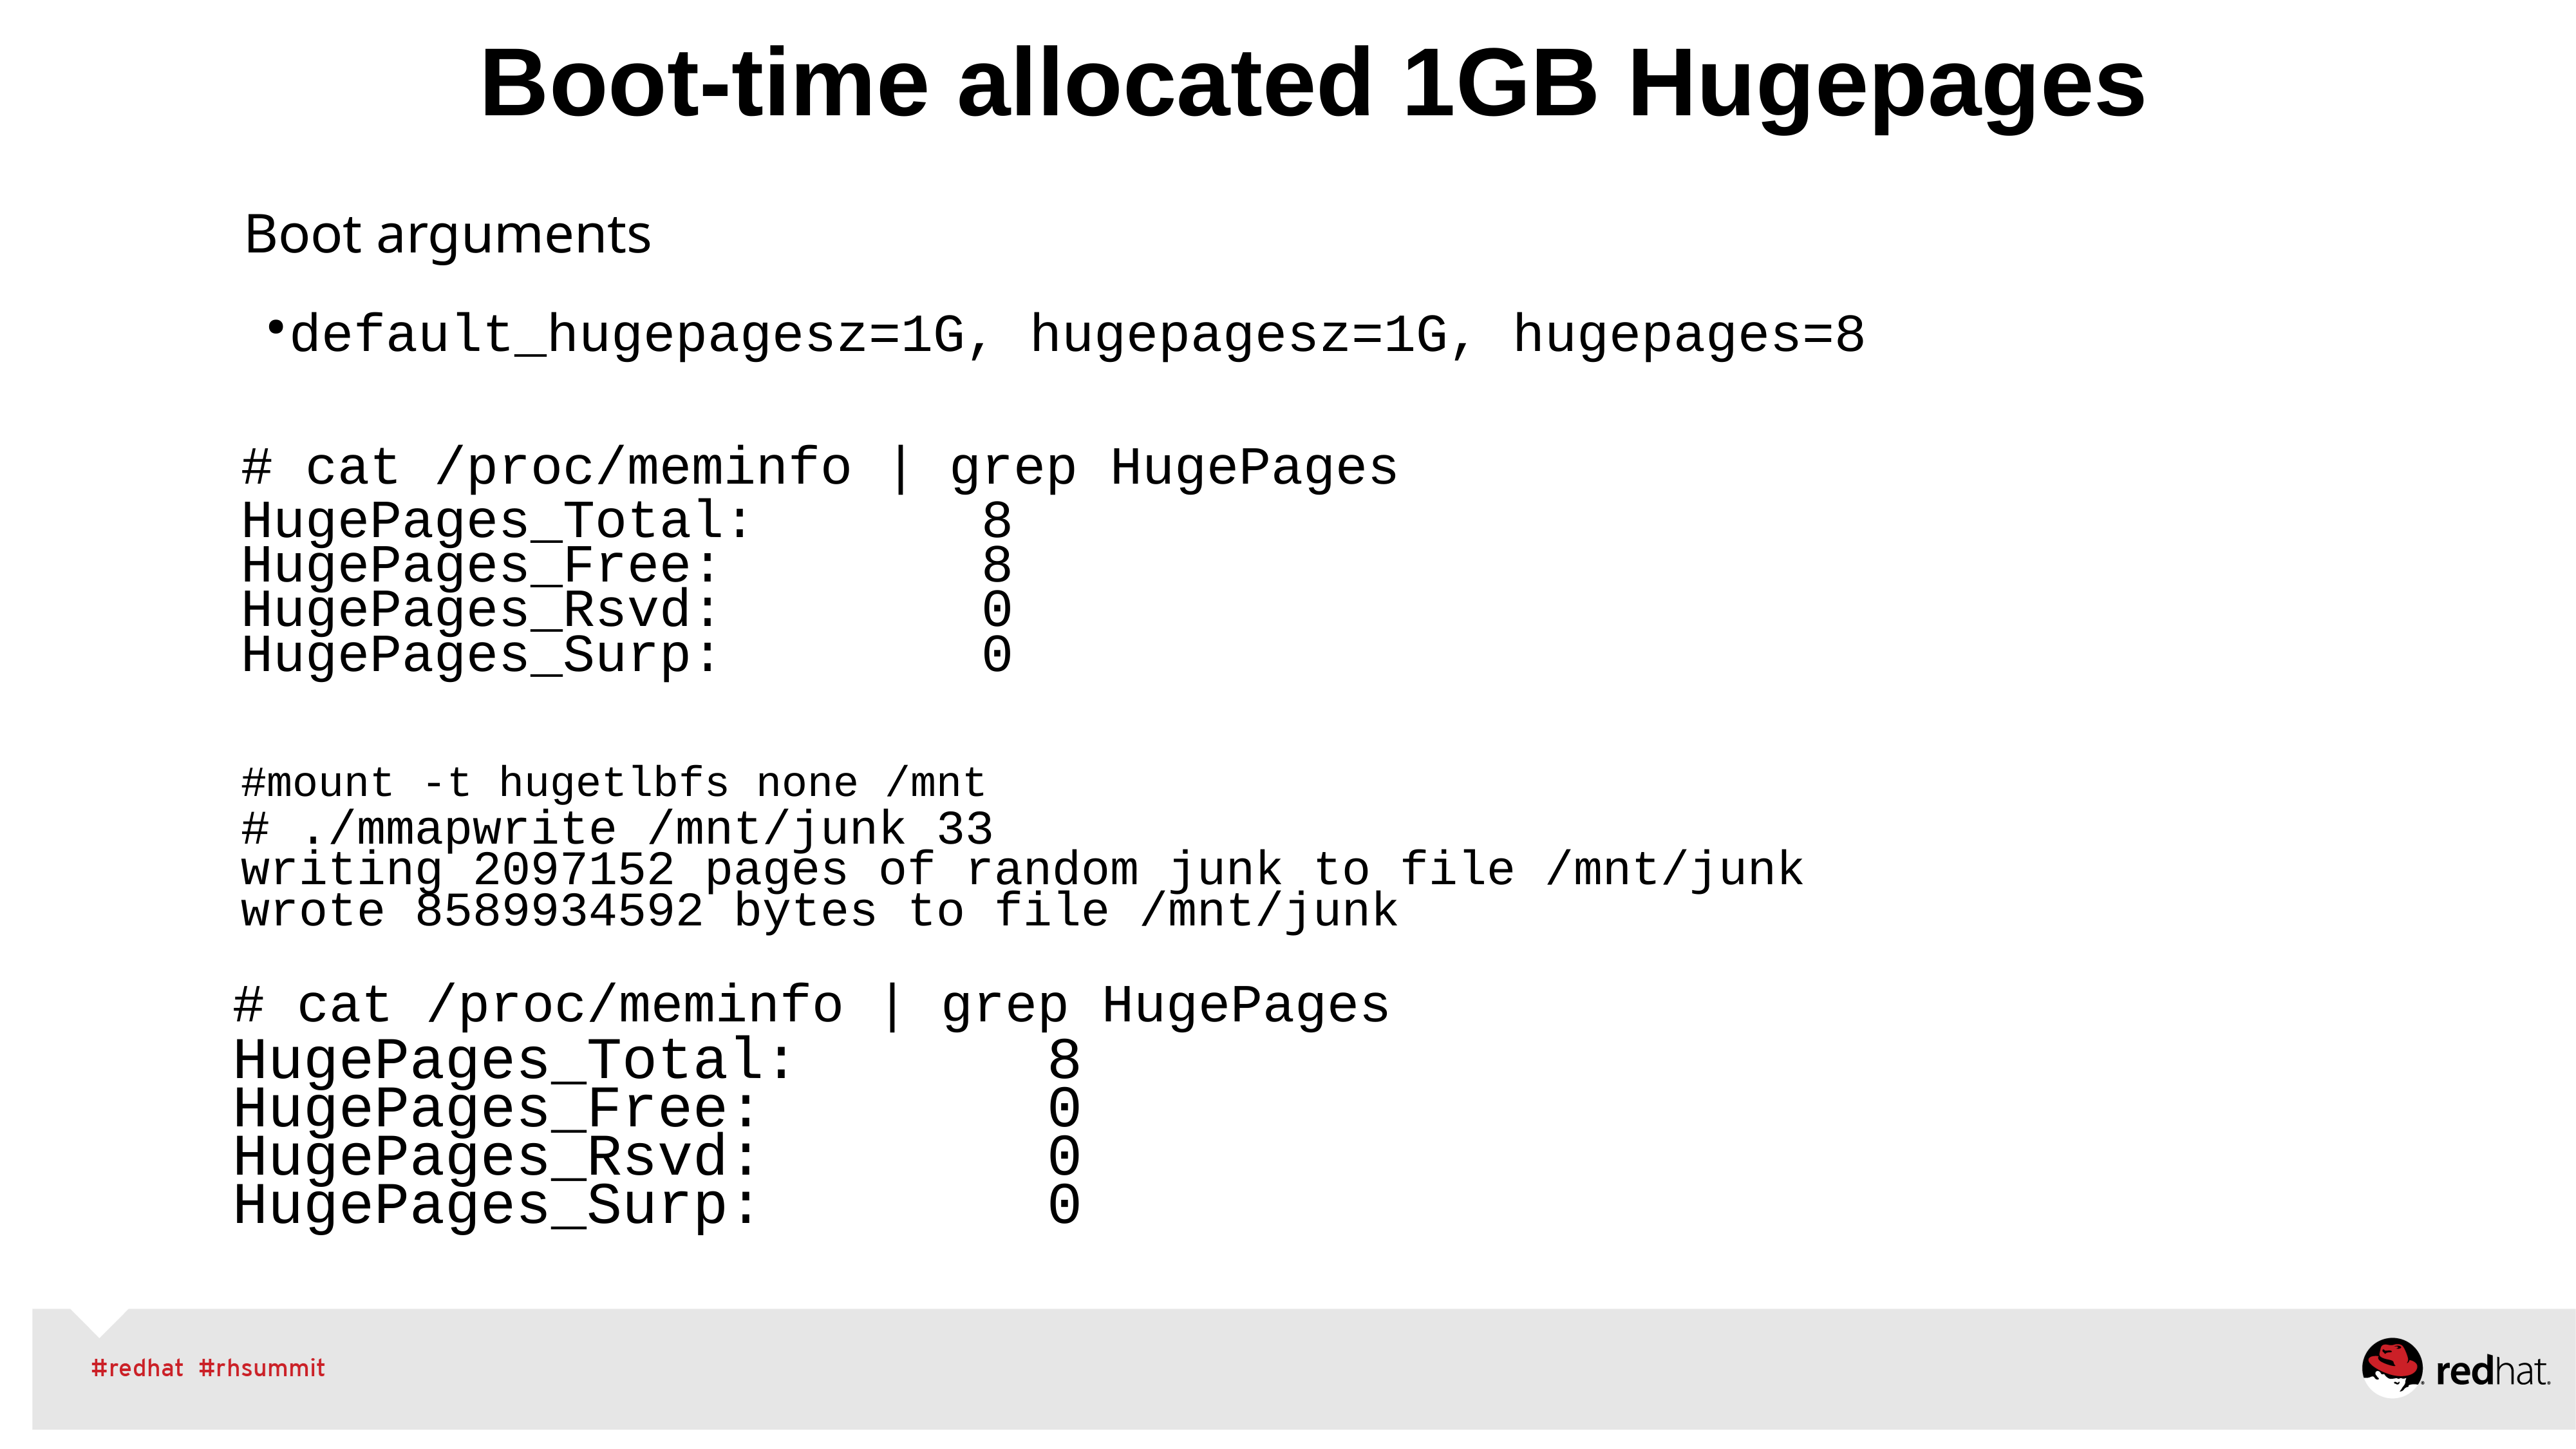

# Boot-time allocated 1GB Hugepages
Boot arguments
default_hugepagesz=1G, hugepagesz=1G, hugepages=8
# cat /proc/meminfo | grep HugePages
HugePages_Total: 8
HugePages_Free: 8
HugePages_Rsvd: 0
HugePages_Surp: 0
#mount -t hugetlbfs none /mnt
# ./mmapwrite /mnt/junk 33
writing 2097152 pages of random junk to file /mnt/junk
wrote 8589934592 bytes to file /mnt/junk
# cat /proc/meminfo | grep HugePages
HugePages_Total: 8
HugePages_Free: 0
HugePages_Rsvd: 0
HugePages_Surp: 0